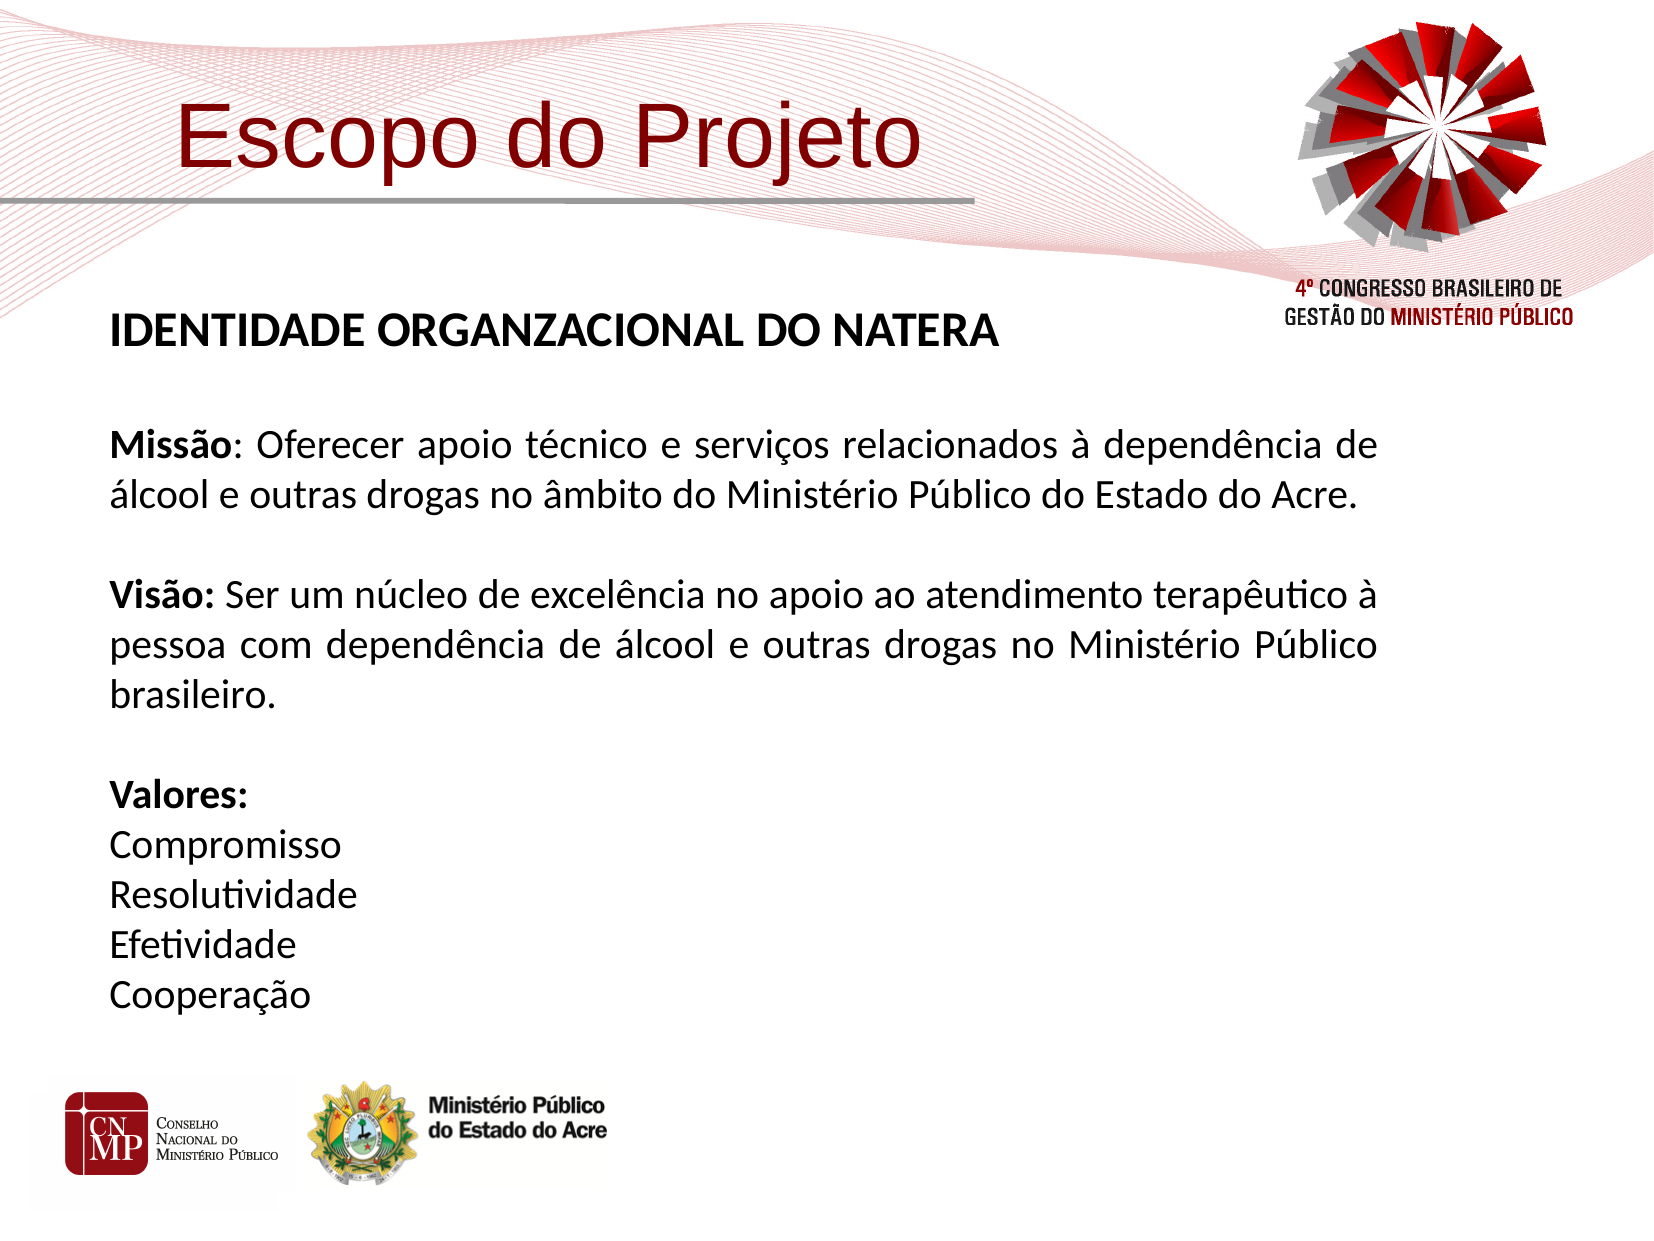

Escopo do Projeto
IDENTIDADE ORGANZACIONAL DO NATERA
Missão: Oferecer apoio técnico e serviços relacionados à dependência de álcool e outras drogas no âmbito do Ministério Público do Estado do Acre.
Visão: Ser um núcleo de excelência no apoio ao atendimento terapêutico à pessoa com dependência de álcool e outras drogas no Ministério Público brasileiro.
Valores:
Compromisso
Resolutividade
Efetividade
Cooperação